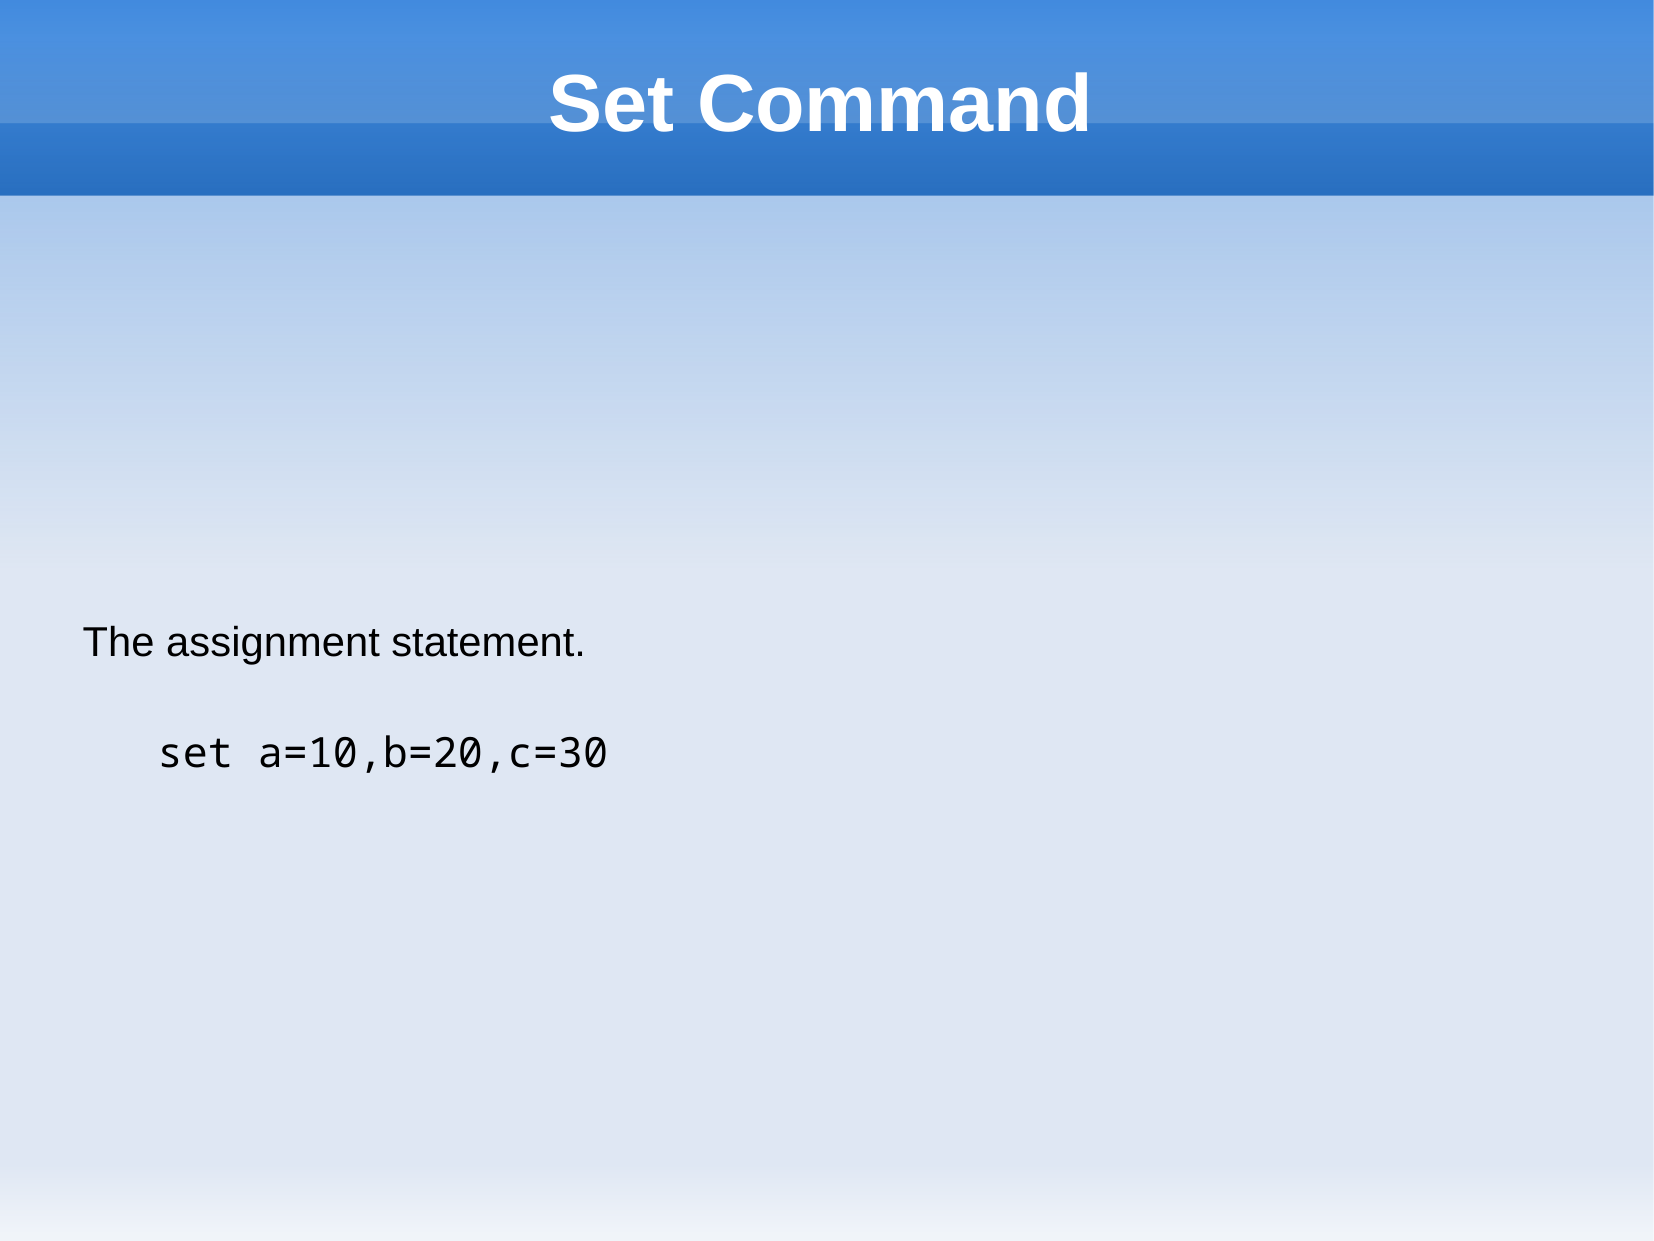

# Set Command
The assignment statement.
 	set a=10,b=20,c=30